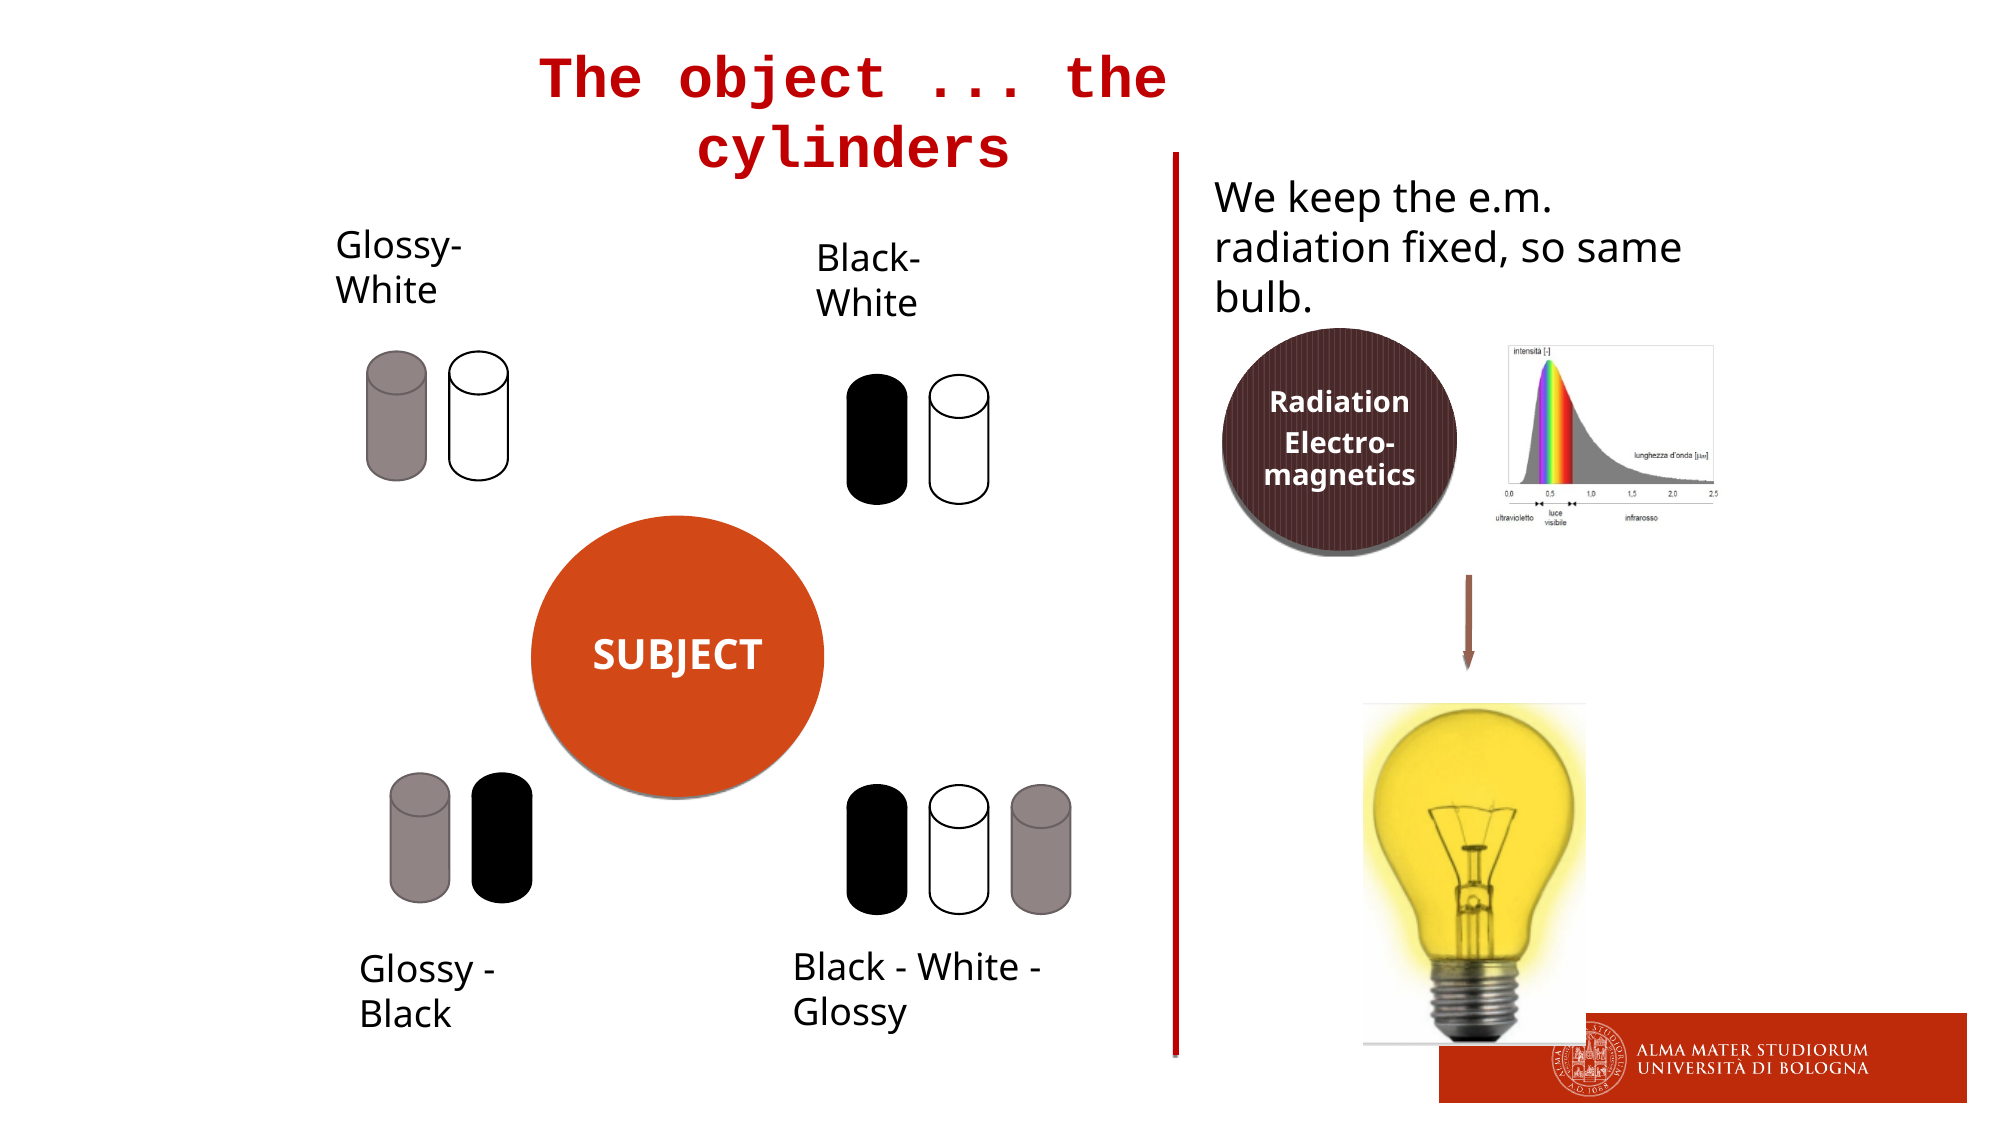

The object ... the cylinders
We keep the e.m. radiation fixed, so same bulb.
Glossy- White
Black- White
Radiation
Electro-magnetics
SUBJECT
Black - White - Glossy
Glossy - Black